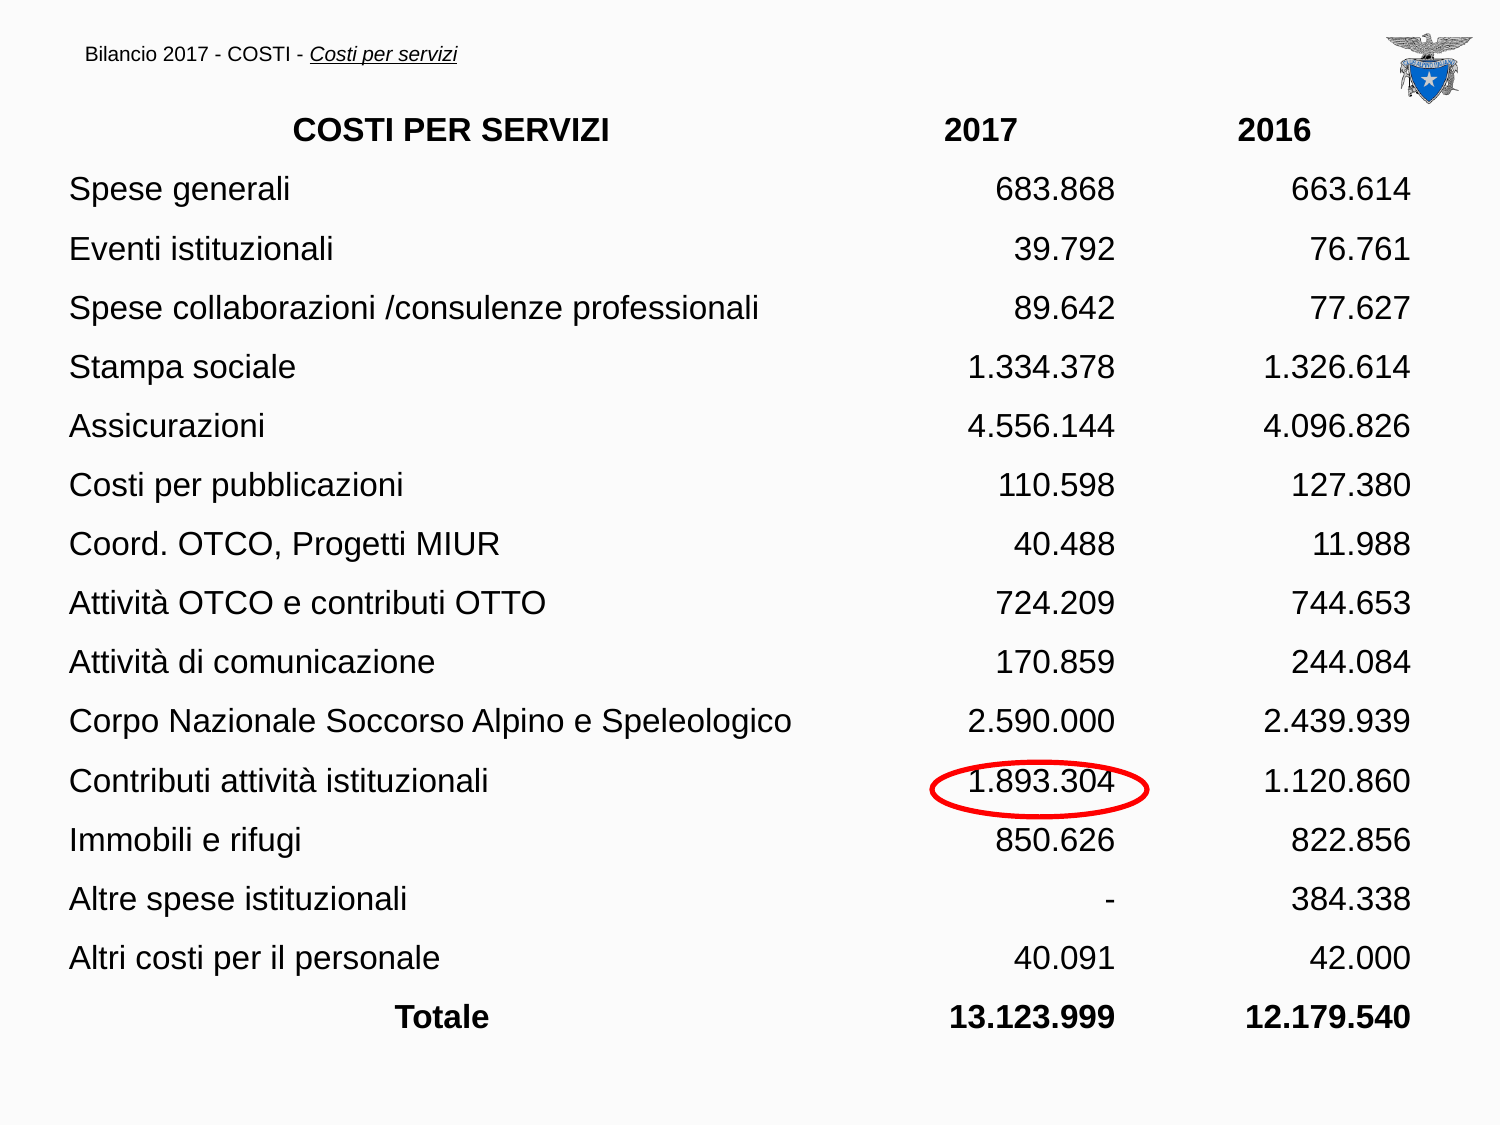

Bilancio 2017 - COSTI - Costi per servizi
| COSTI PER SERVIZI | 2017 | 2016 |
| --- | --- | --- |
| Spese generali | 683.868 | 663.614 |
| Eventi istituzionali | 39.792 | 76.761 |
| Spese collaborazioni /consulenze professionali | 89.642 | 77.627 |
| Stampa sociale | 1.334.378 | 1.326.614 |
| Assicurazioni | 4.556.144 | 4.096.826 |
| Costi per pubblicazioni | 110.598 | 127.380 |
| Coord. OTCO, Progetti MIUR | 40.488 | 11.988 |
| Attività OTCO e contributi OTTO | 724.209 | 744.653 |
| Attività di comunicazione | 170.859 | 244.084 |
| Corpo Nazionale Soccorso Alpino e Speleologico | 2.590.000 | 2.439.939 |
| Contributi attività istituzionali | 1.893.304 | 1.120.860 |
| Immobili e rifugi | 850.626 | 822.856 |
| Altre spese istituzionali | - | 384.338 |
| Altri costi per il personale | 40.091 | 42.000 |
| Totale | 13.123.999 | 12.179.540 |